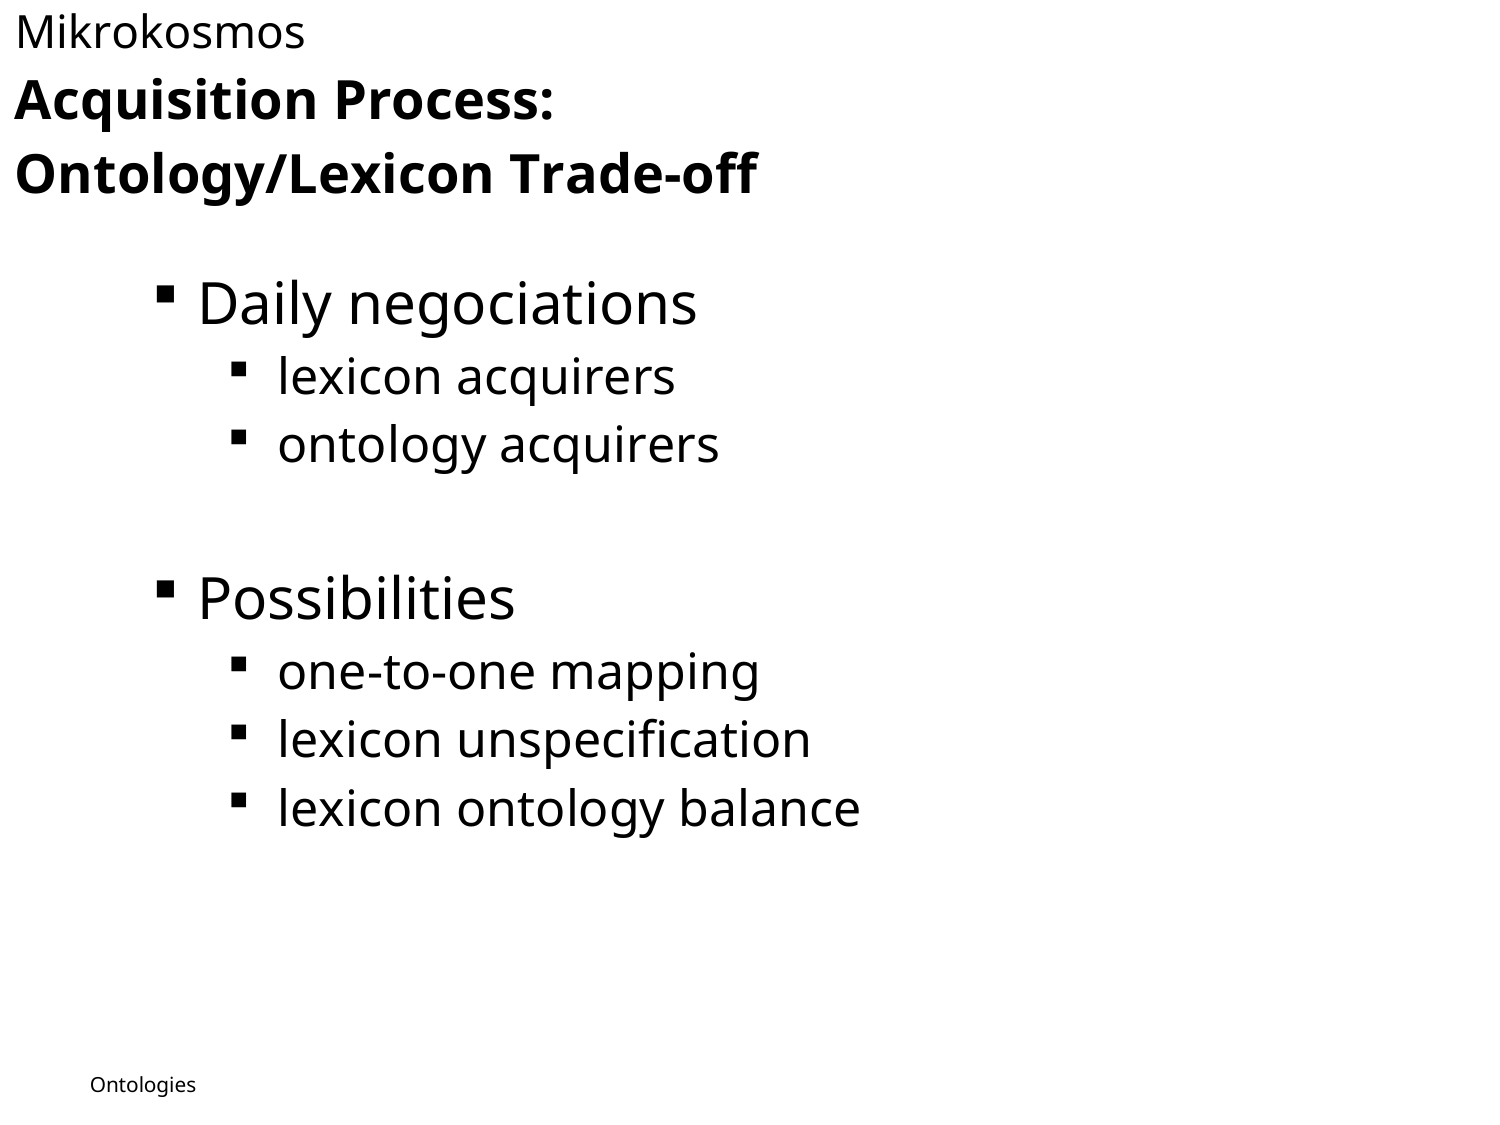

# Mikrokosmos Acquisition Process: Ontology/Lexicon Trade-off
Daily negociations
 lexicon acquirers
 ontology acquirers
Possibilities
 one-to-one mapping
 lexicon unspecification
 lexicon ontology balance